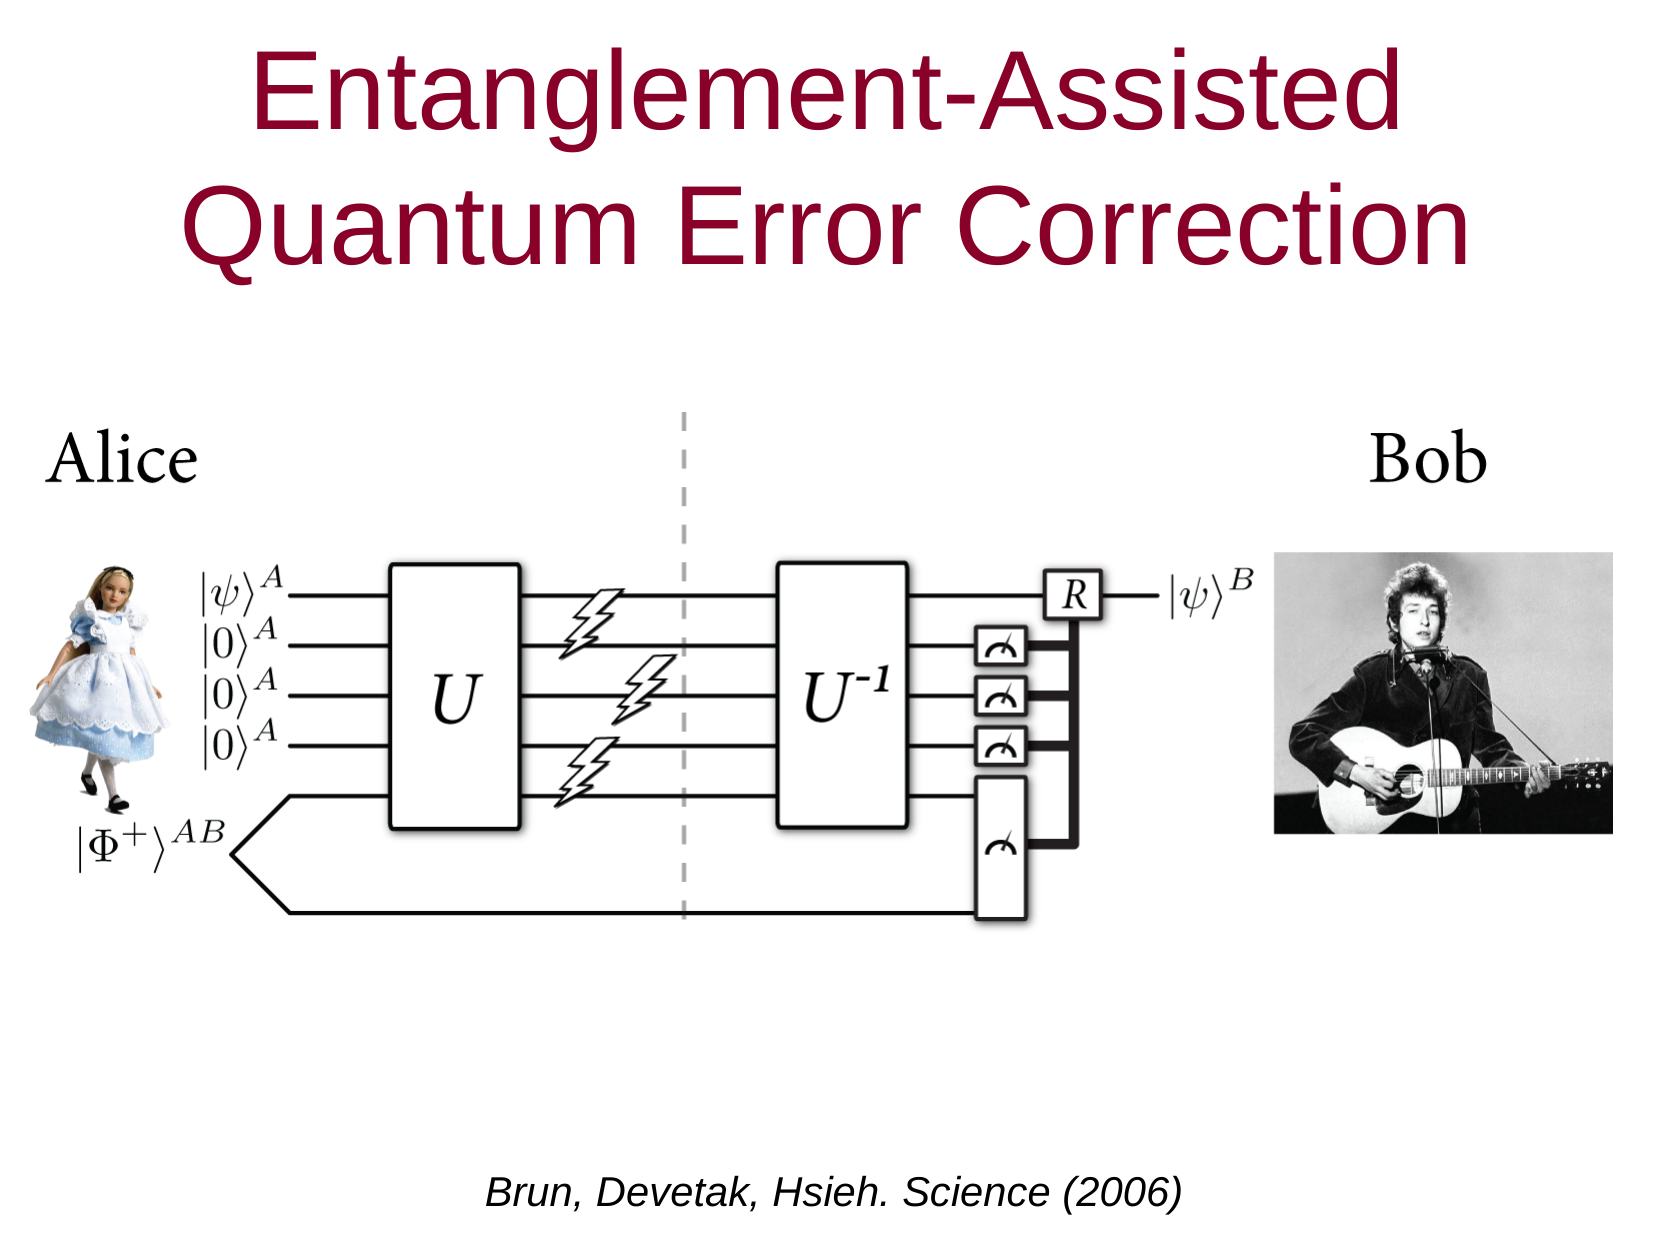

# Entanglement-Assisted Quantum Error Correction
Brun, Devetak, Hsieh. Science (2006)